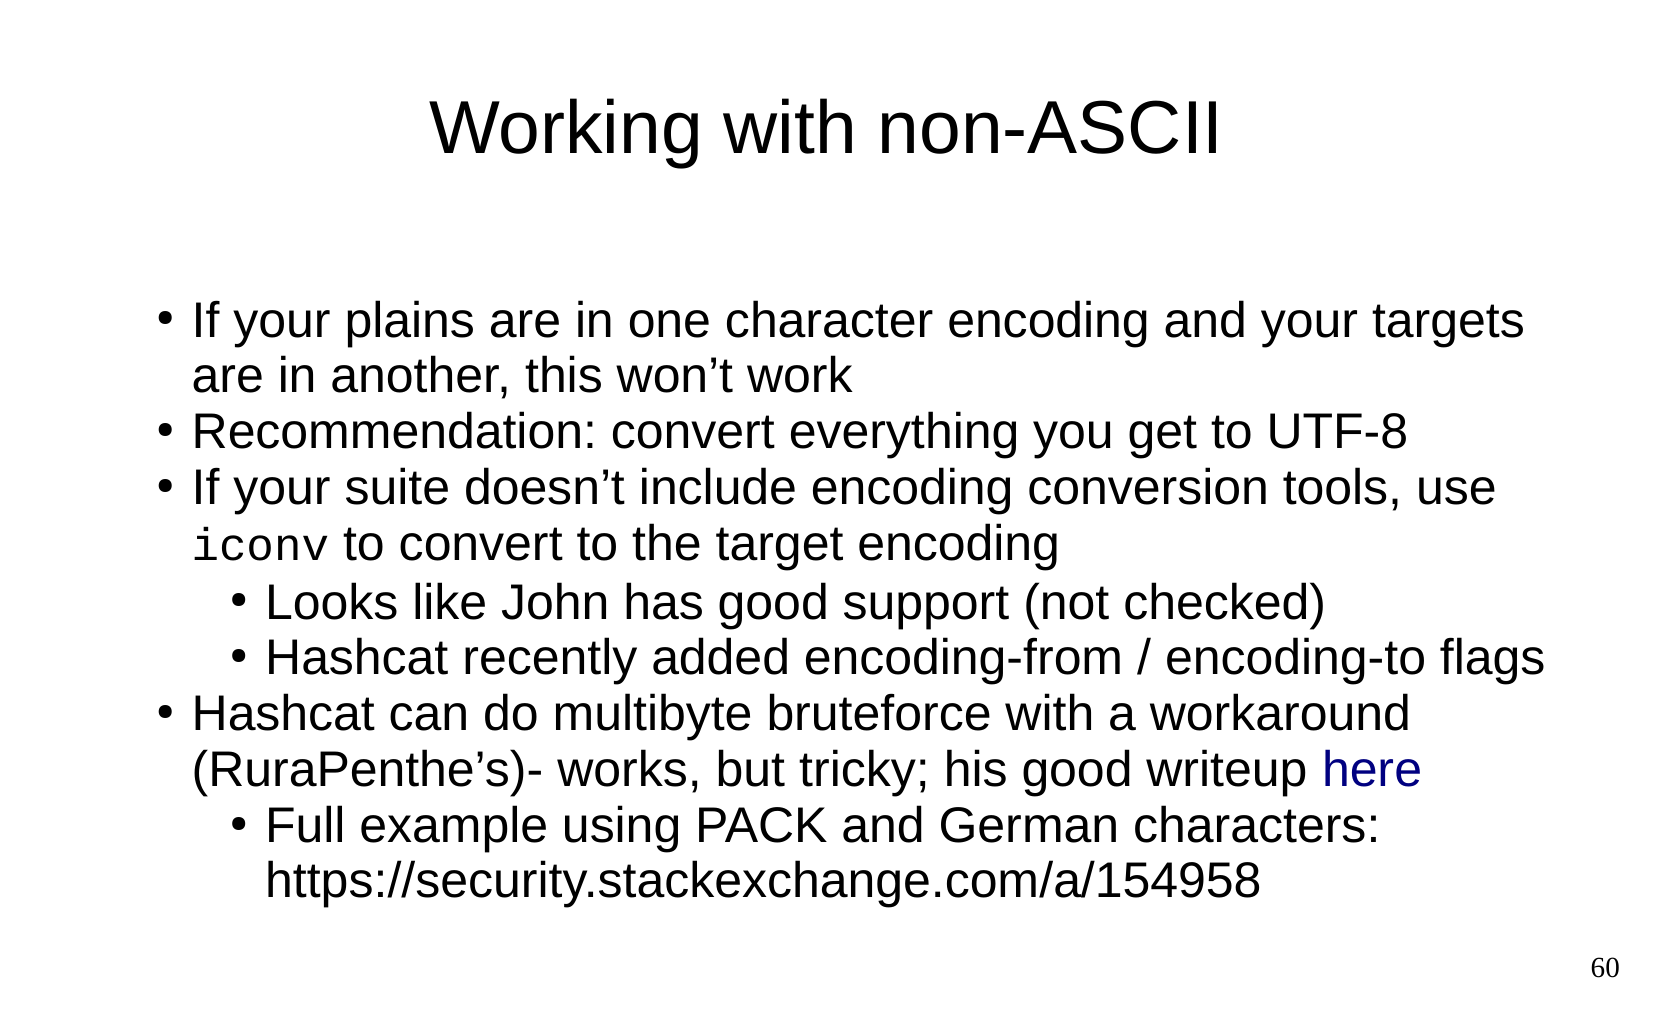

# Working with non-ASCII
If your plains are in one character encoding and your targets are in another, this won’t work
Recommendation: convert everything you get to UTF-8
If your suite doesn’t include encoding conversion tools, use iconv to convert to the target encoding
Looks like John has good support (not checked)
Hashcat recently added encoding-from / encoding-to flags
Hashcat can do multibyte bruteforce with a workaround (RuraPenthe’s)- works, but tricky; his good writeup here
Full example using PACK and German characters:
https://security.stackexchange.com/a/154958